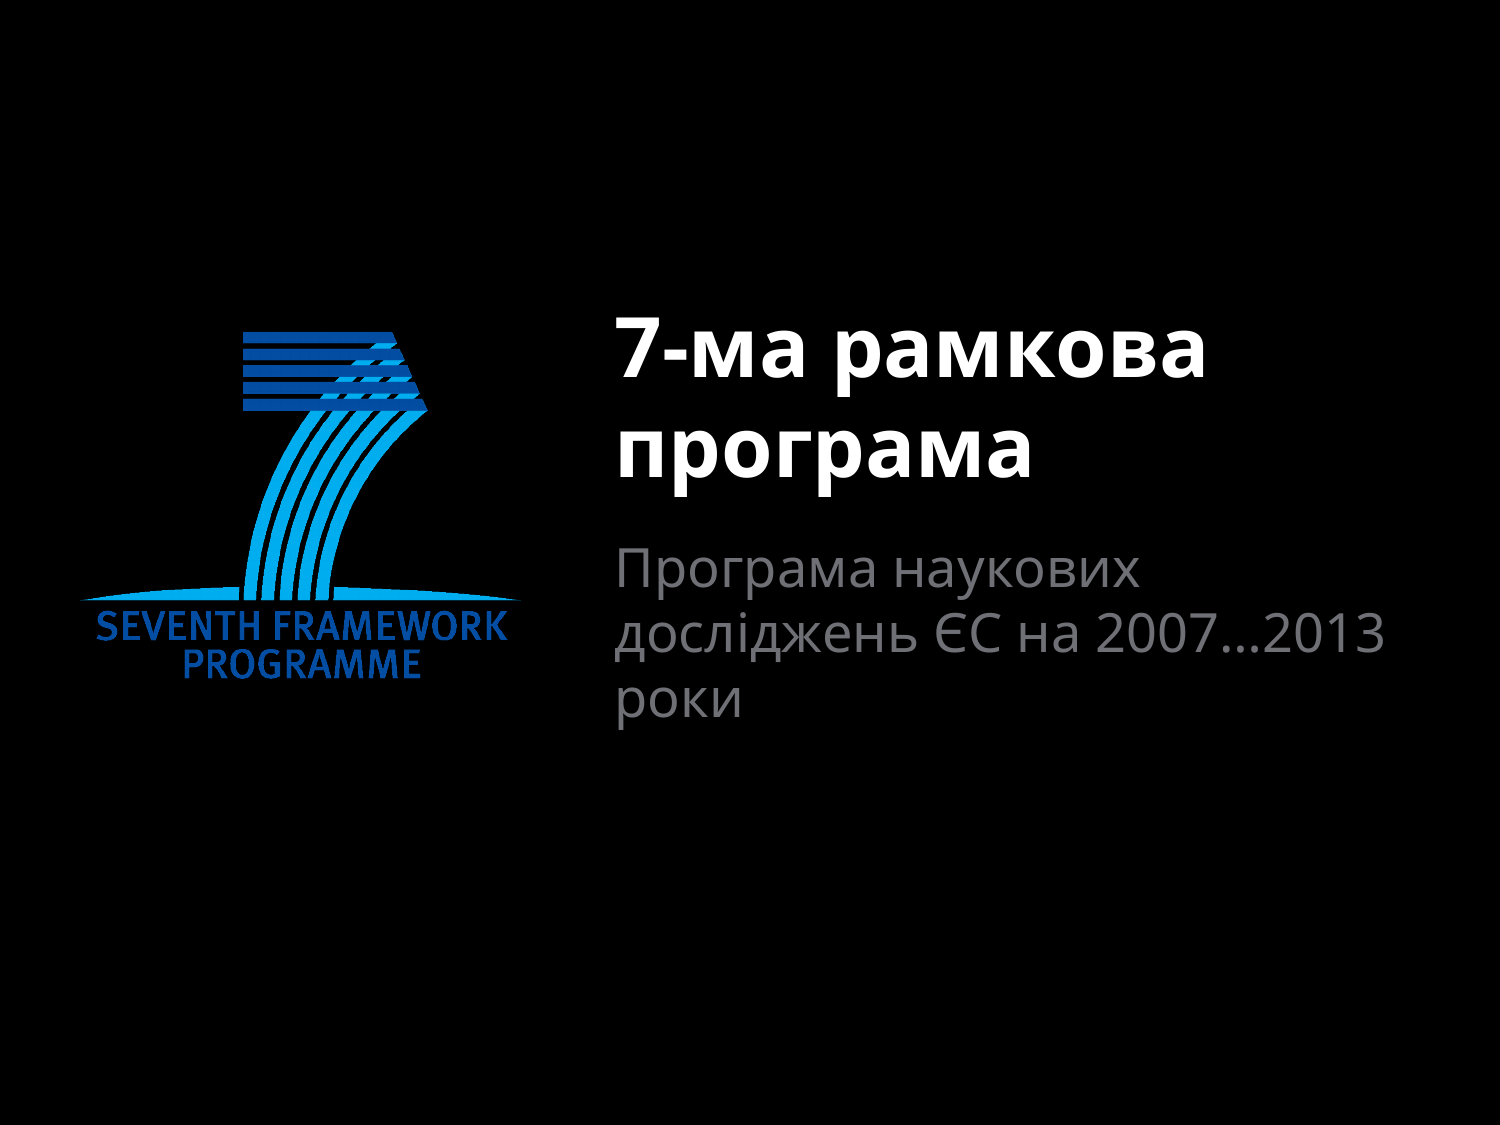

# 7-ма рамкова програма
Програма наукових досліджень ЄС на 2007…2013 роки